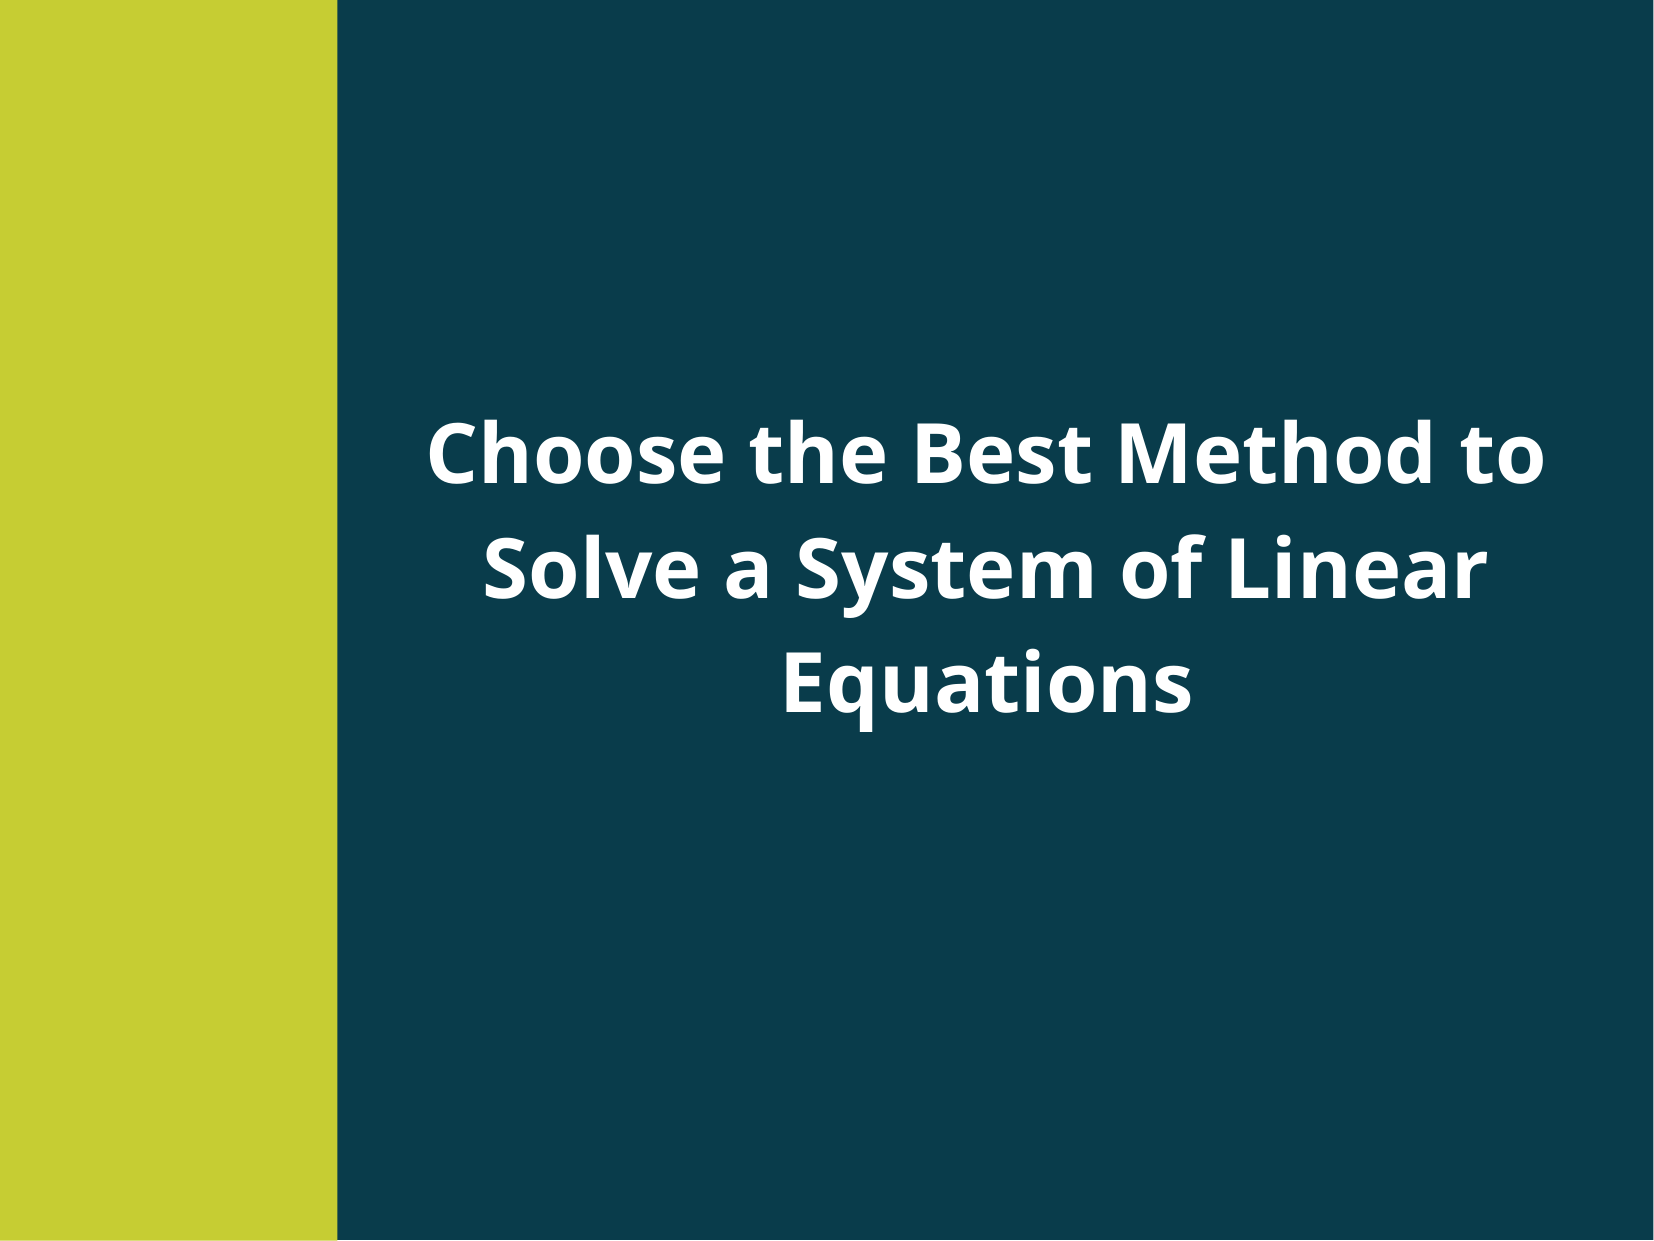

# Choose the Best Method to Solve a System of Linear Equations